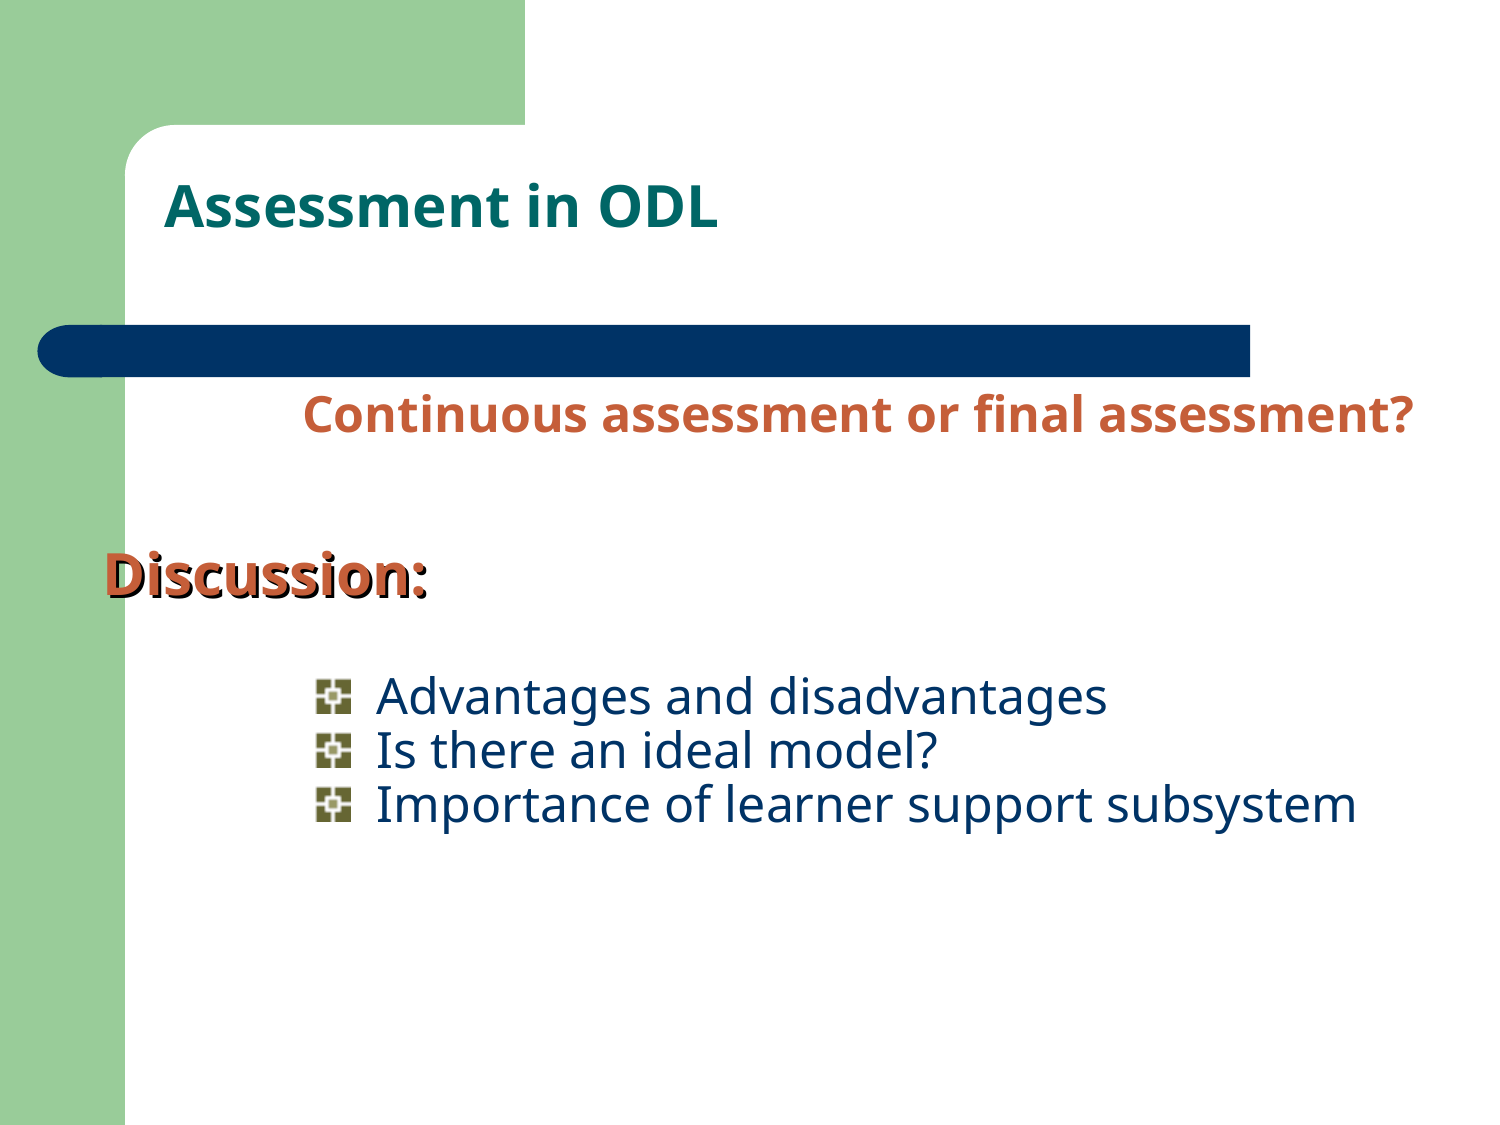

# Assessment in ODL
Continuous assessment or final assessment?
Discussion:
 Advantages and disadvantages
 Is there an ideal model?
 Importance of learner support subsystem